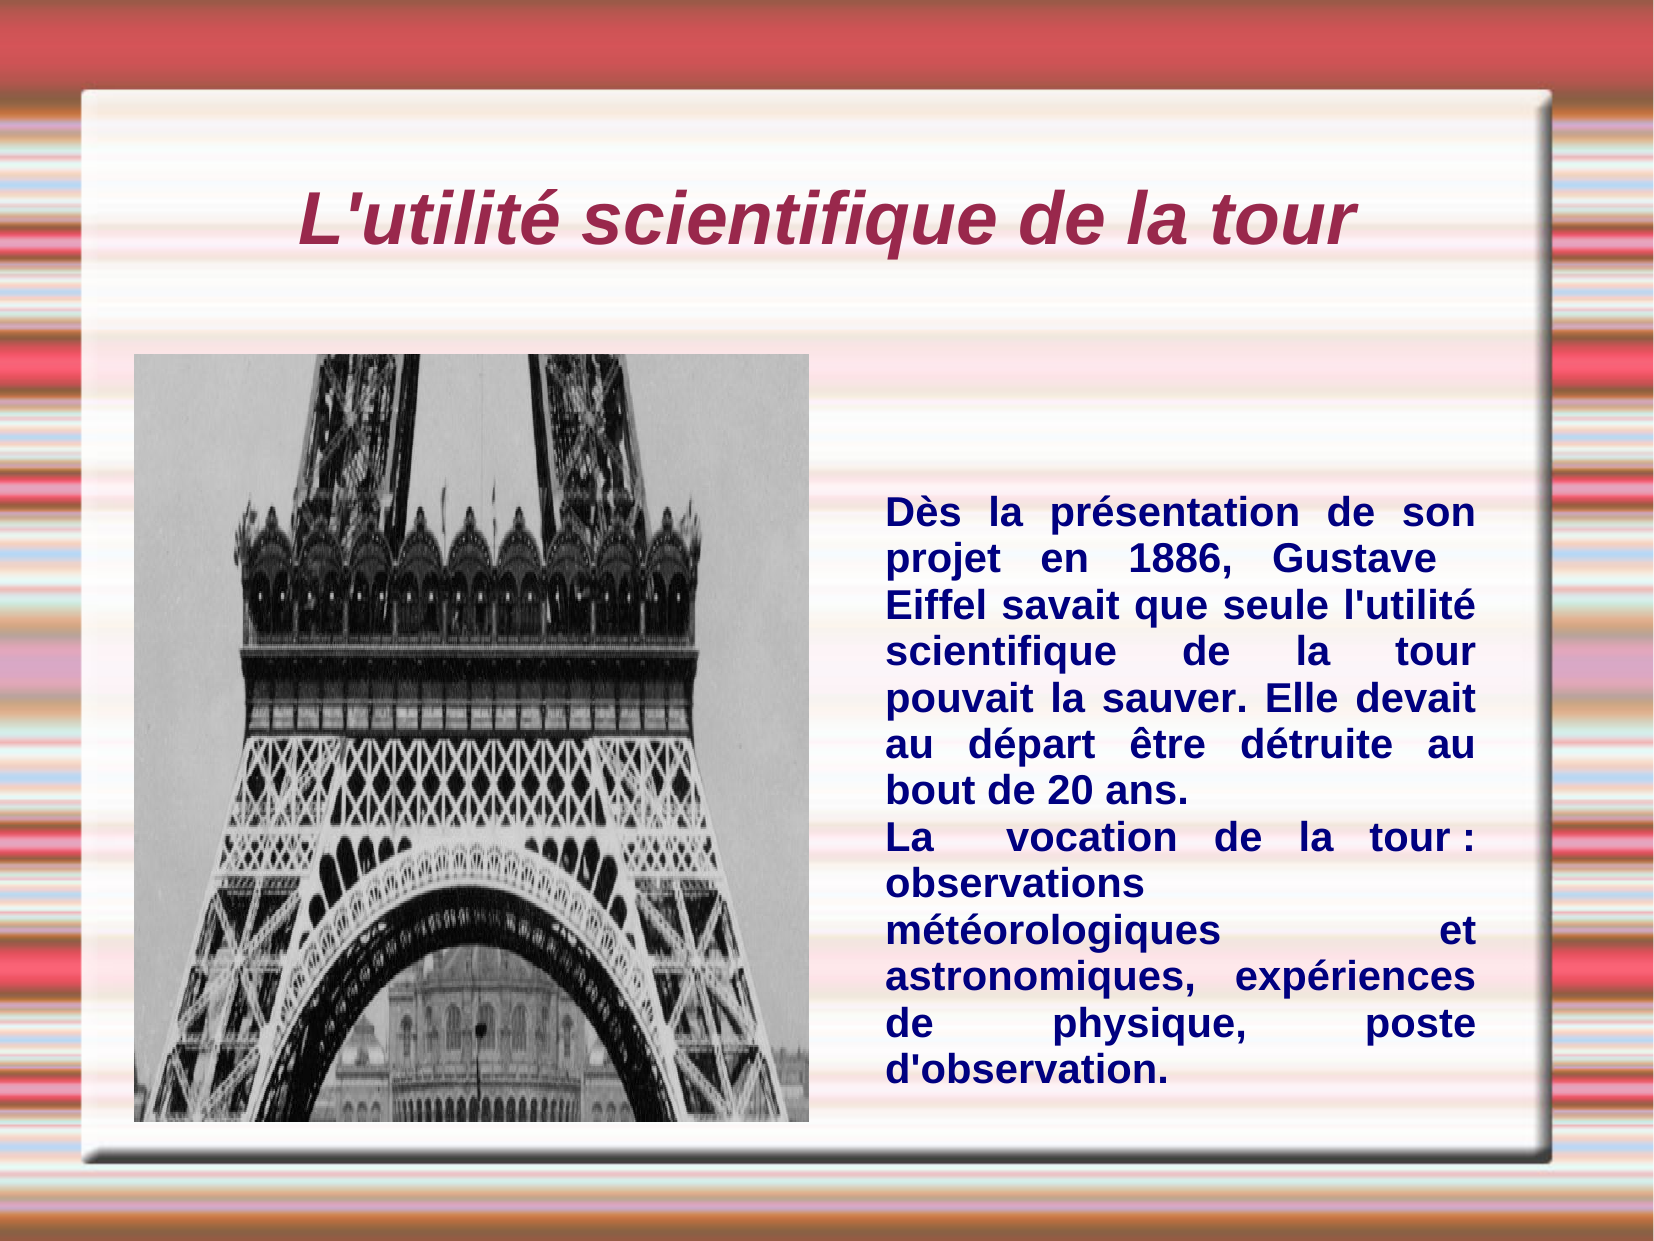

L'utilité scientifique de la tour
#
Dès la présentation de son projet en 1886, Gustave Eiffel savait que seule l'utilité scientifique de la tour pouvait la sauver. Elle devait au départ être détruite au bout de 20 ans.
La vocation de la tour : observations météorologiques et astronomiques, expériences de physique, poste d'observation.